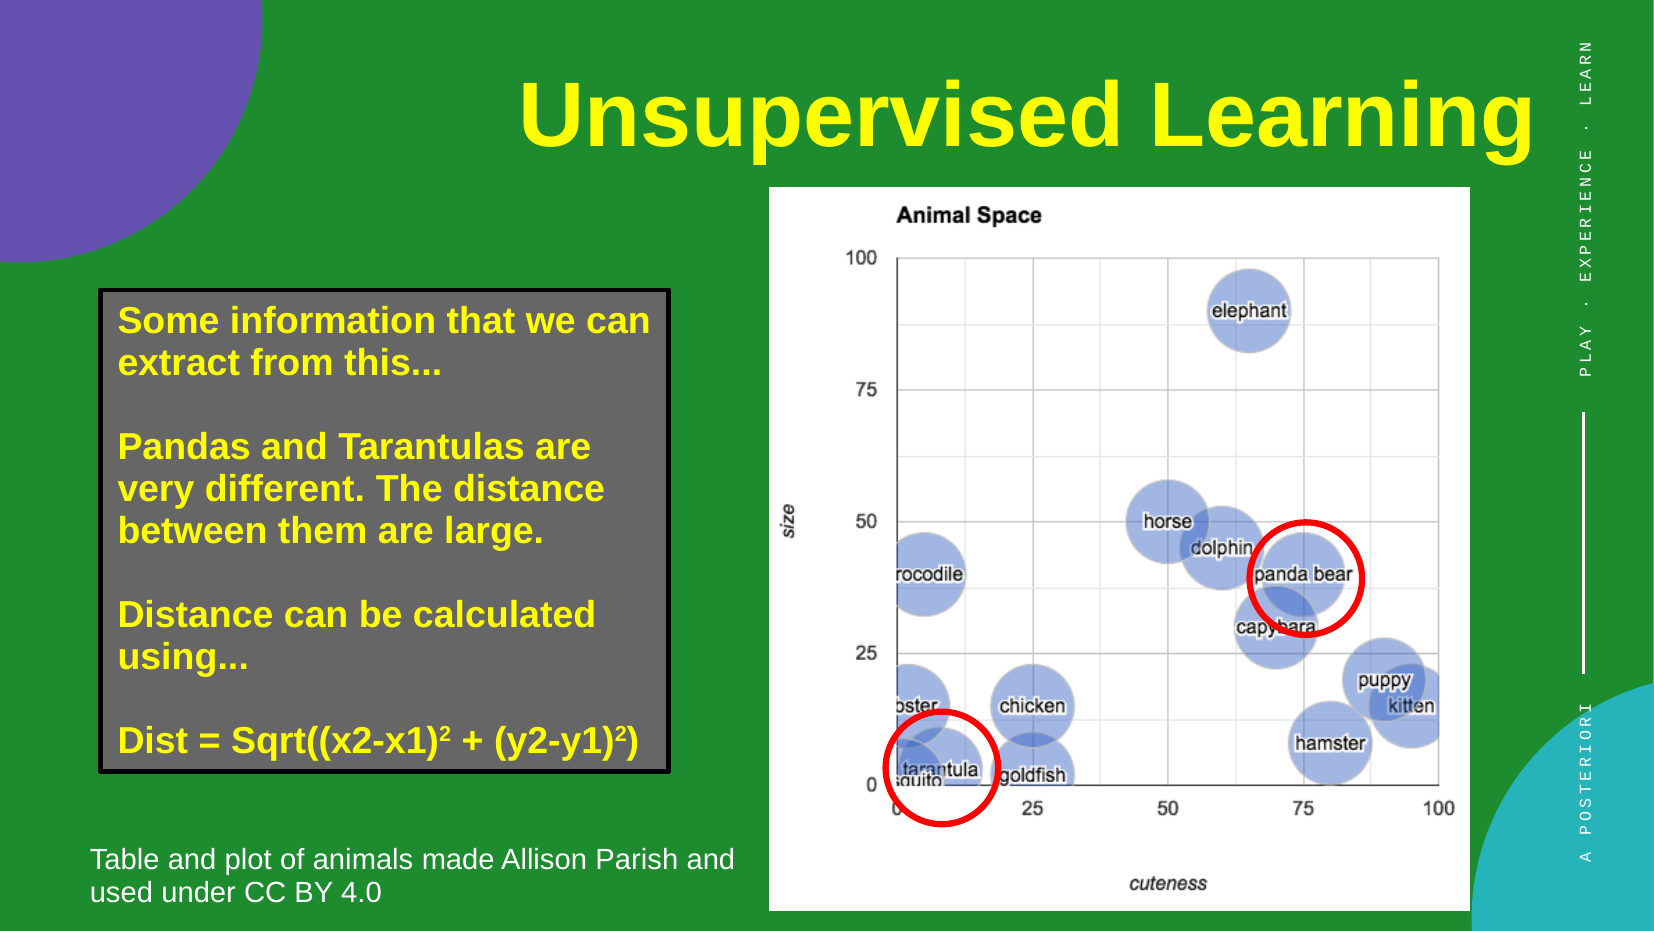

# Unsupervised Learning
Some information that we can
extract from this...
Pandas and Tarantulas are
very different. The distance
between them are large.
Distance can be calculated
using...
Dist = Sqrt((x2-x1)2 + (y2-y1)2)
Table and plot of animals made Allison Parish and used under CC BY 4.0